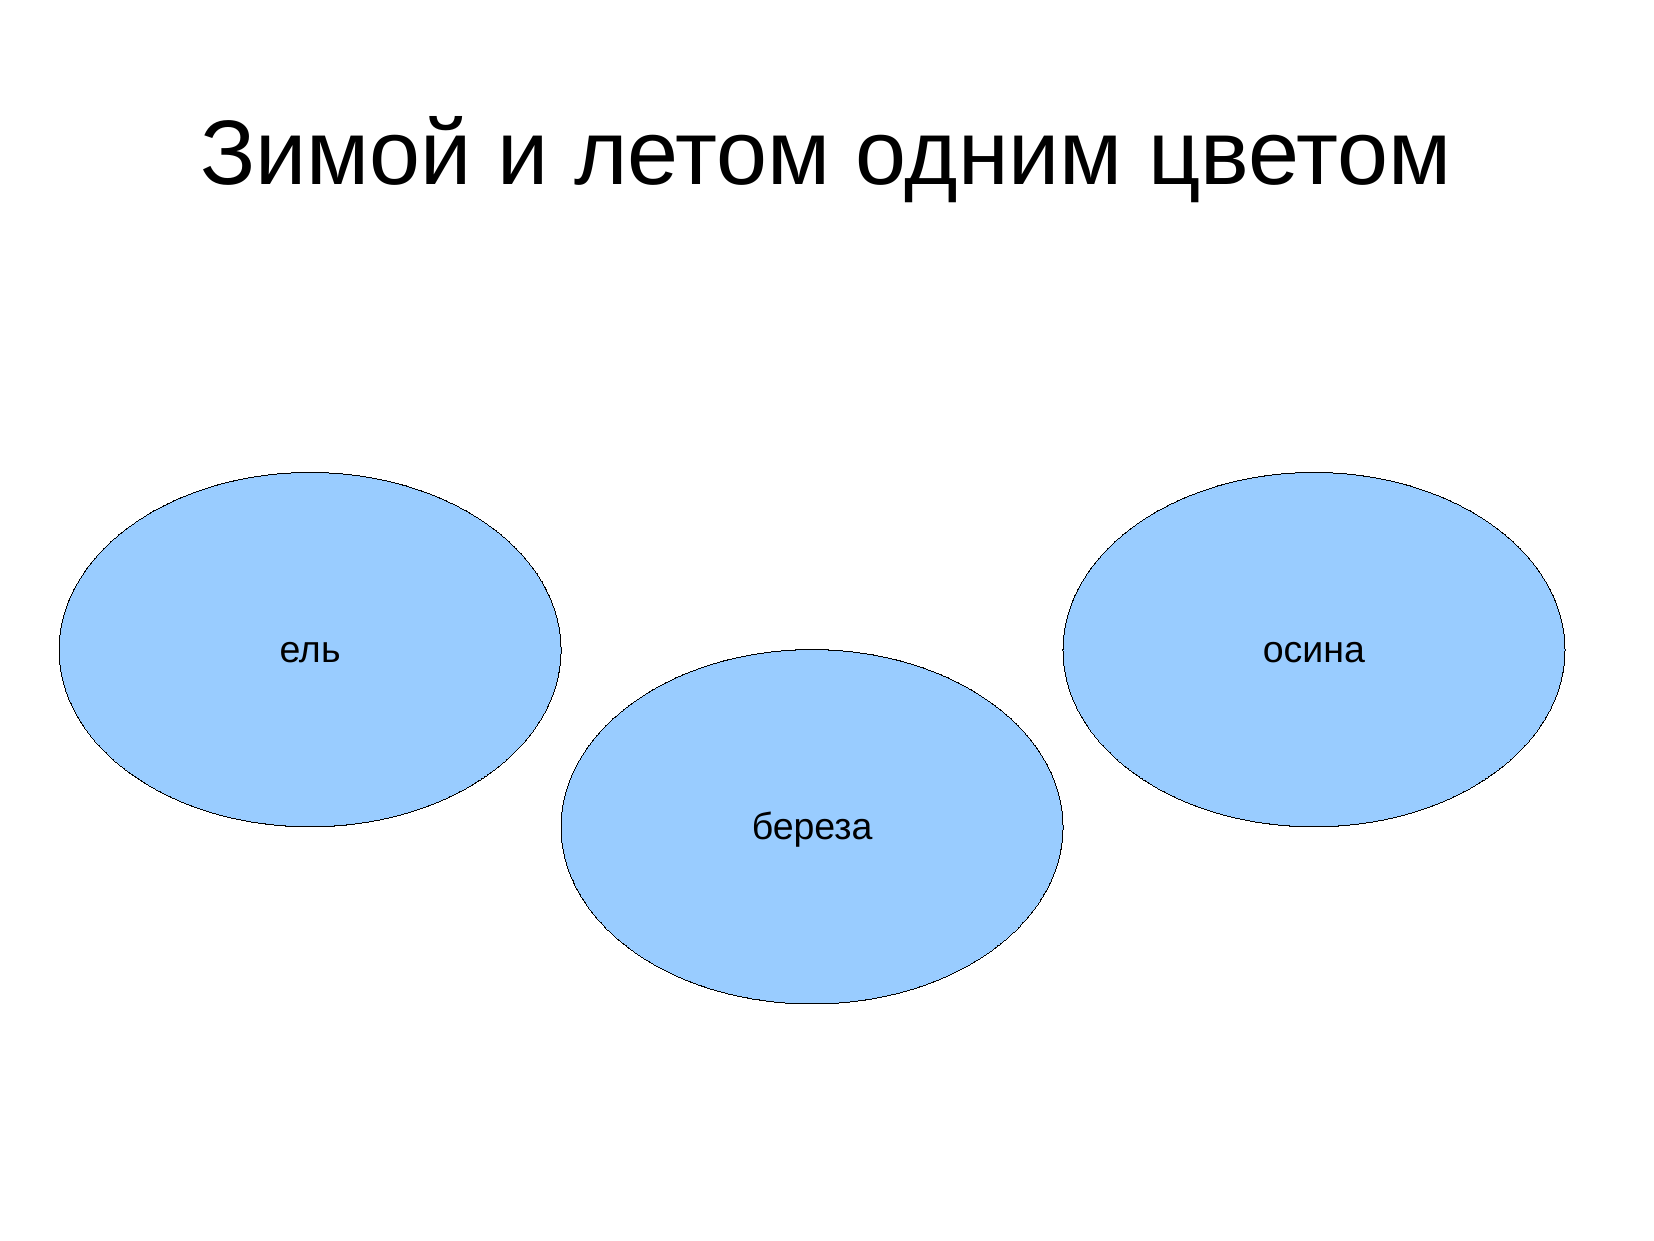

# Зимой и летом одним цветом
ель
осина
береза